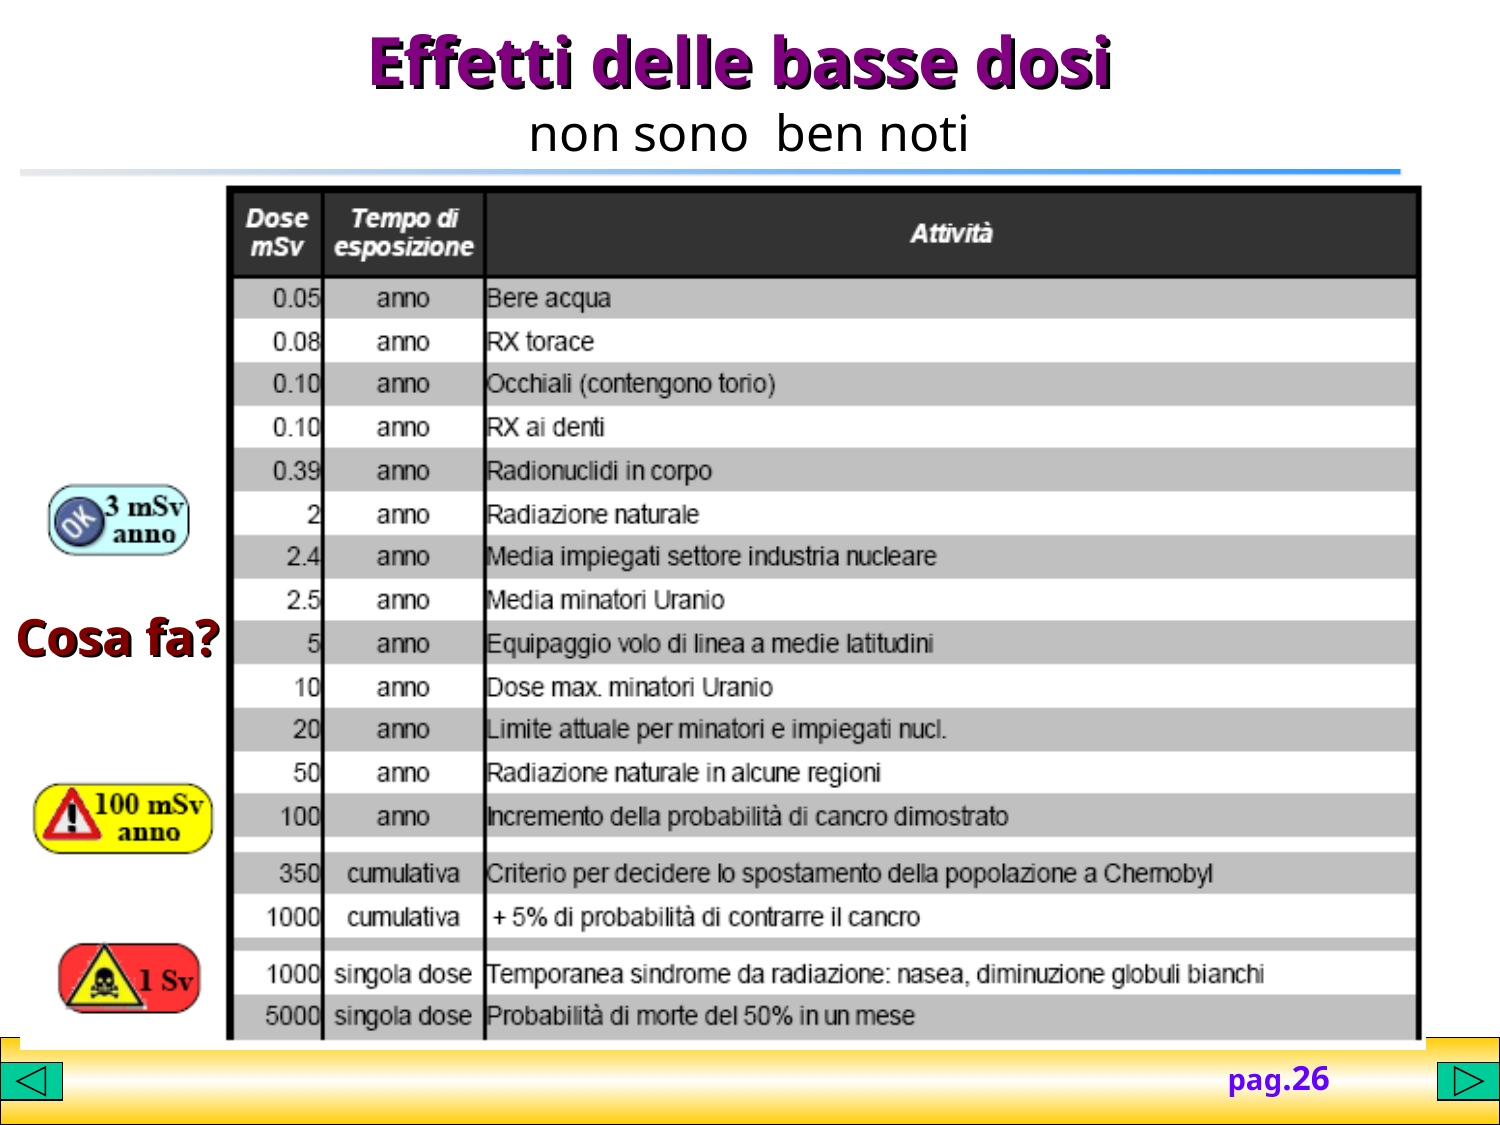

Effetti delle basse dosi
 non sono ben noti
Cosa fa?
26